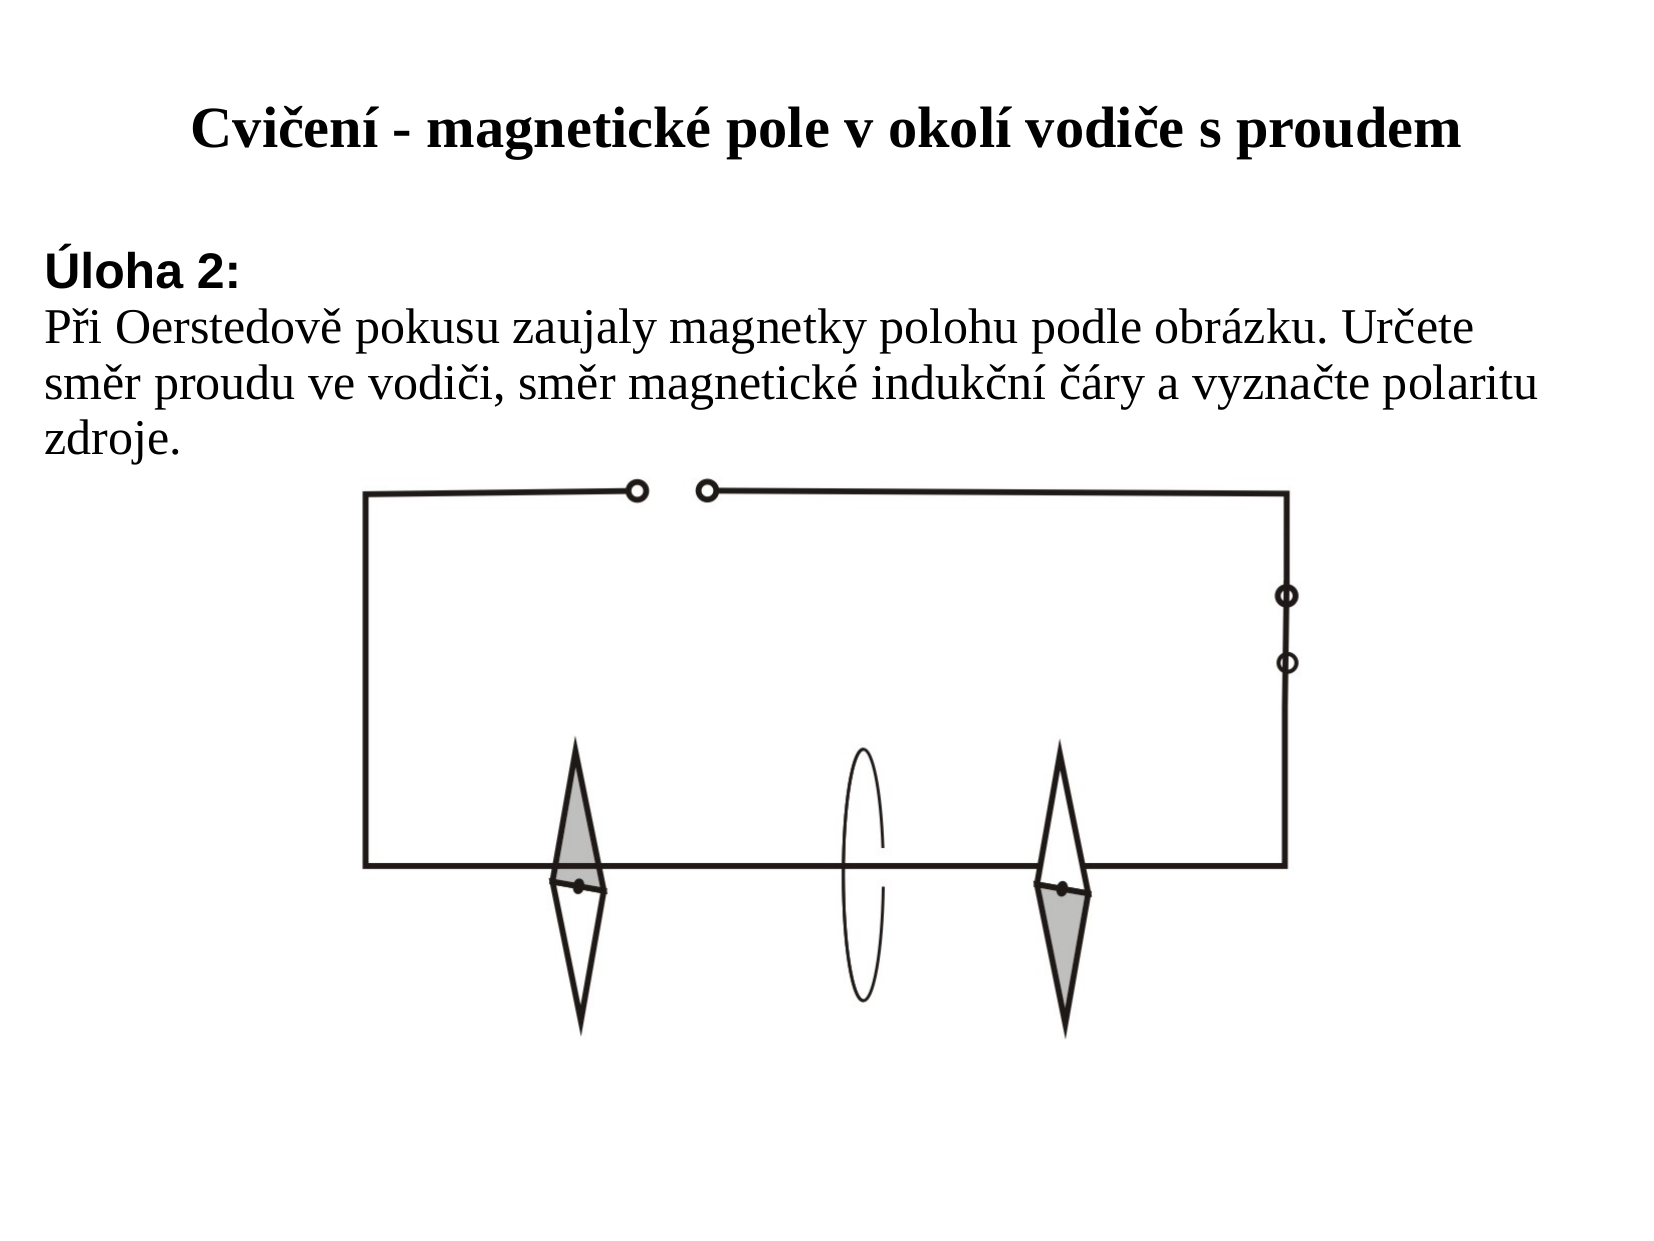

Cvičení - magnetické pole v okolí vodiče s proudem
Úloha 2:
Při Oerstedově pokusu zaujaly magnetky polohu podle obrázku. Určete směr proudu ve vodiči, směr magnetické indukční čáry a vyznačte polaritu zdroje.